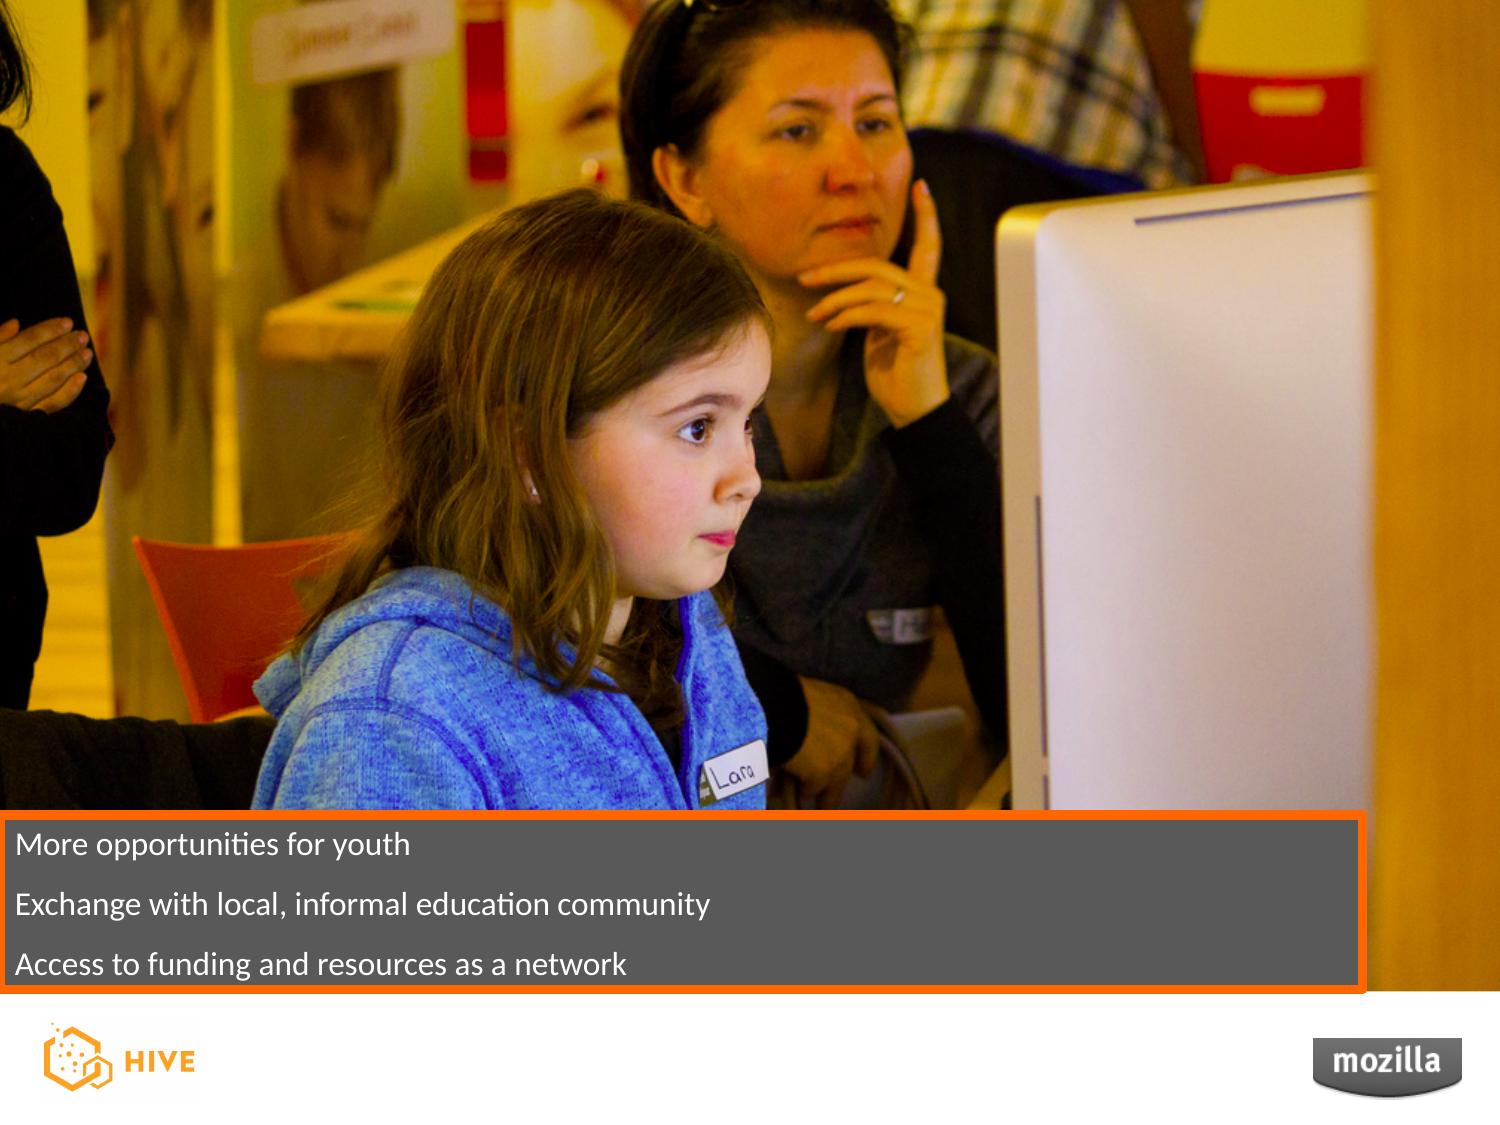

More opportunities for youth
Exchange with local, informal education community
Access to funding and resources as a network